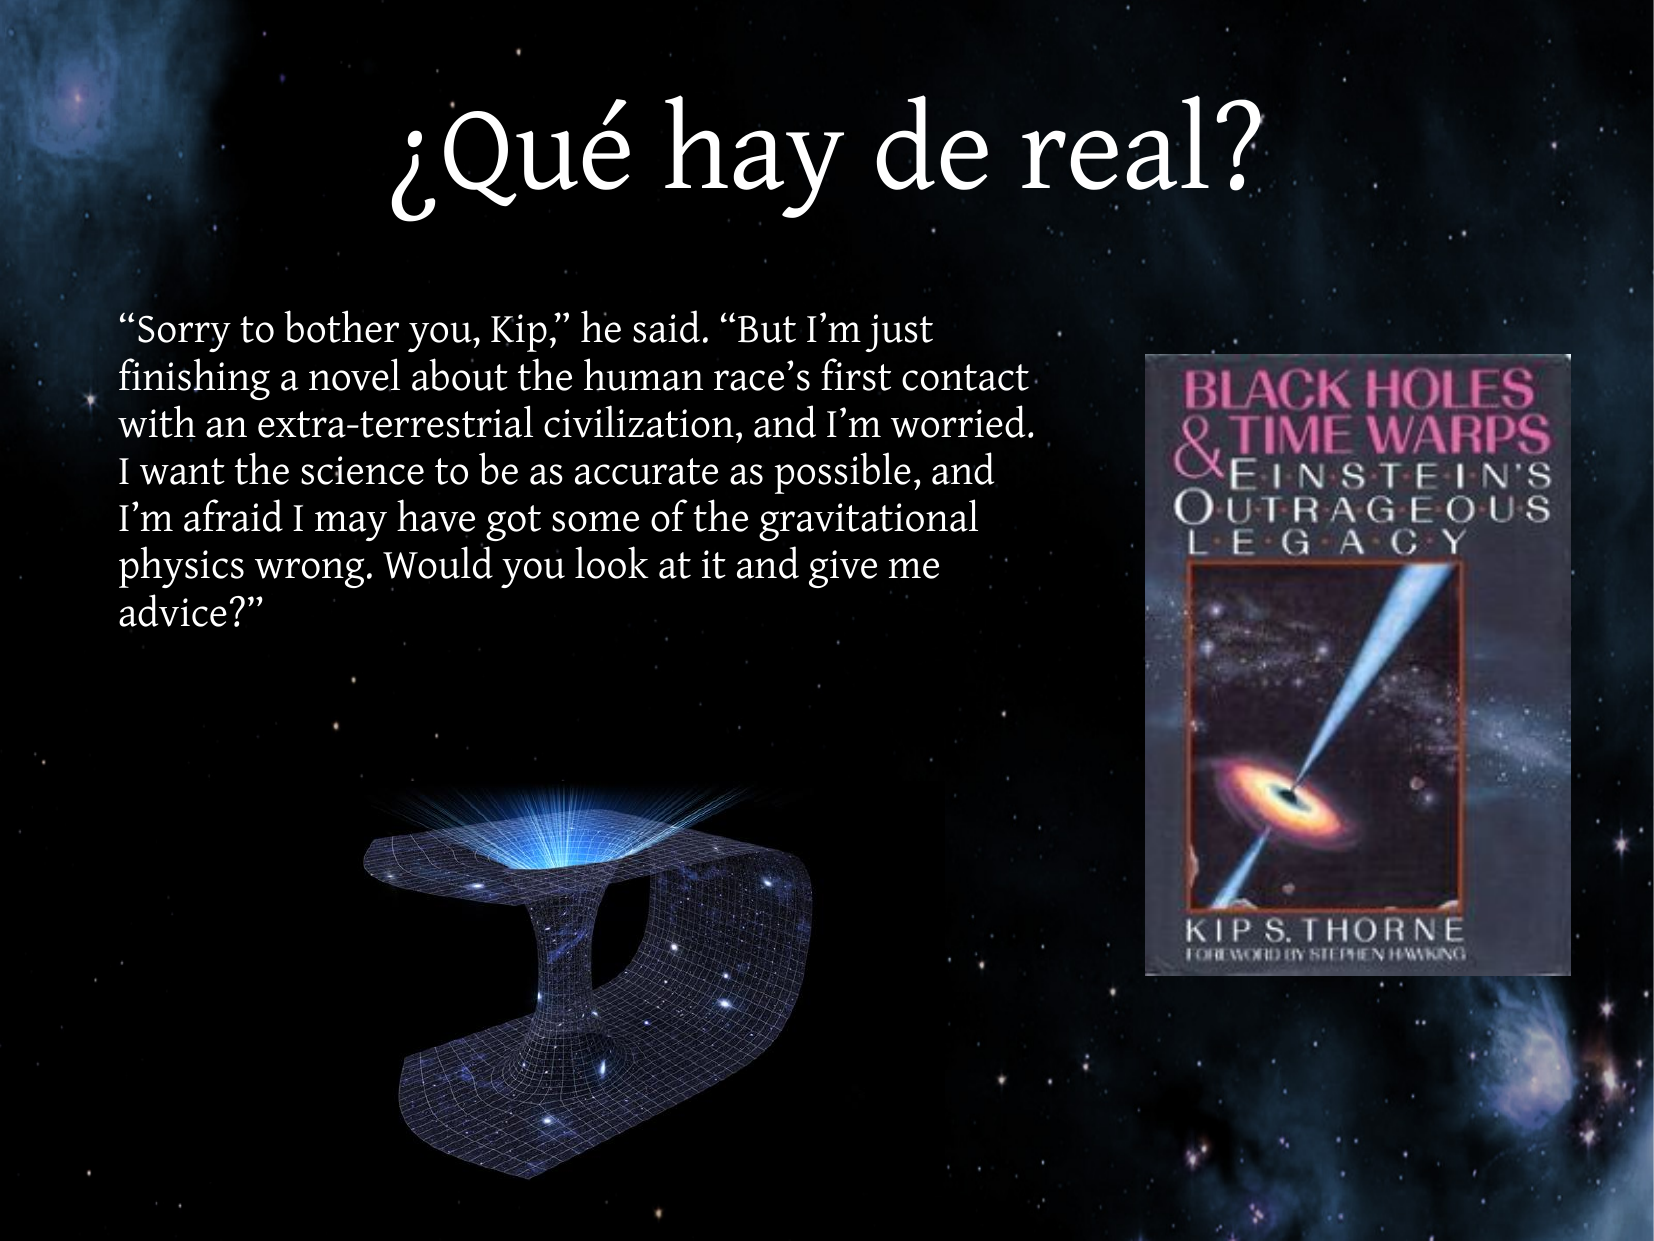

# ¿Qué hay de real?
“Sorry to bother you, Kip,” he said. “But I’m just finishing a novel about the human race’s first contact with an extra-terrestrial civilization, and I’m worried. I want the science to be as accurate as possible, and I’m afraid I may have got some of the gravitational physics wrong. Would you look at it and give me advice?”